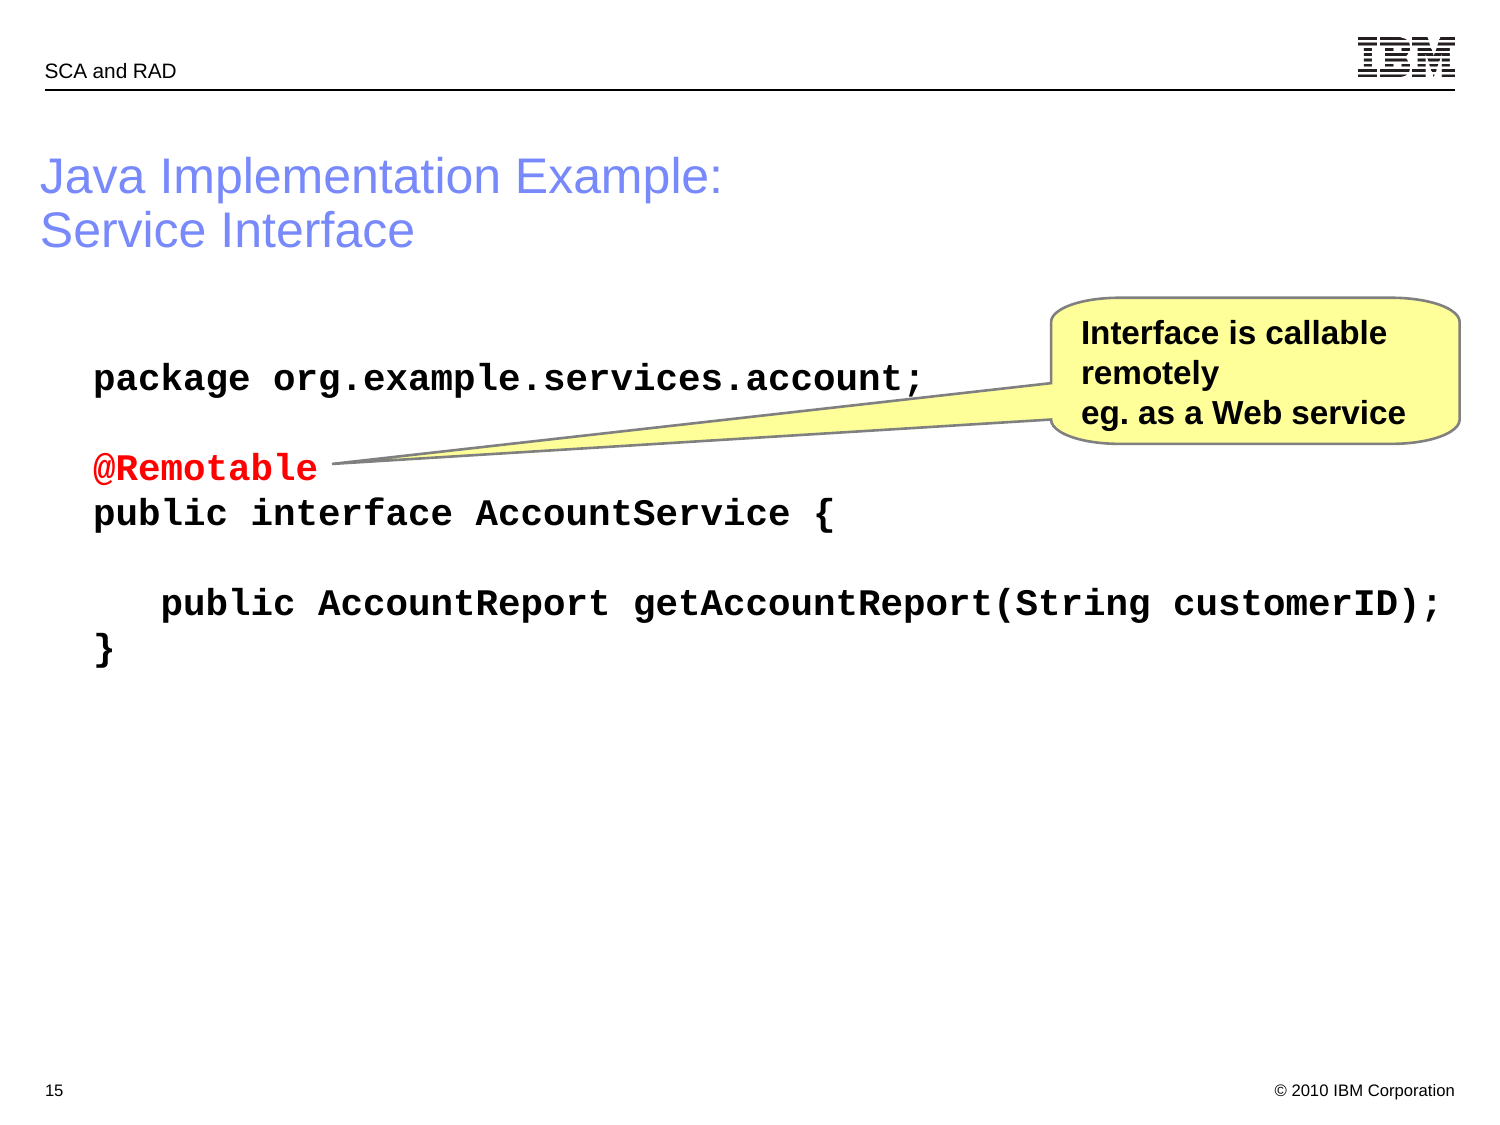

# Java Implementation Example: Service Interface
Interface is callable remotely
eg. as a Web service
package org.example.services.account;
@Remotable
public interface AccountService {
 public AccountReport getAccountReport(String customerID);
}
15